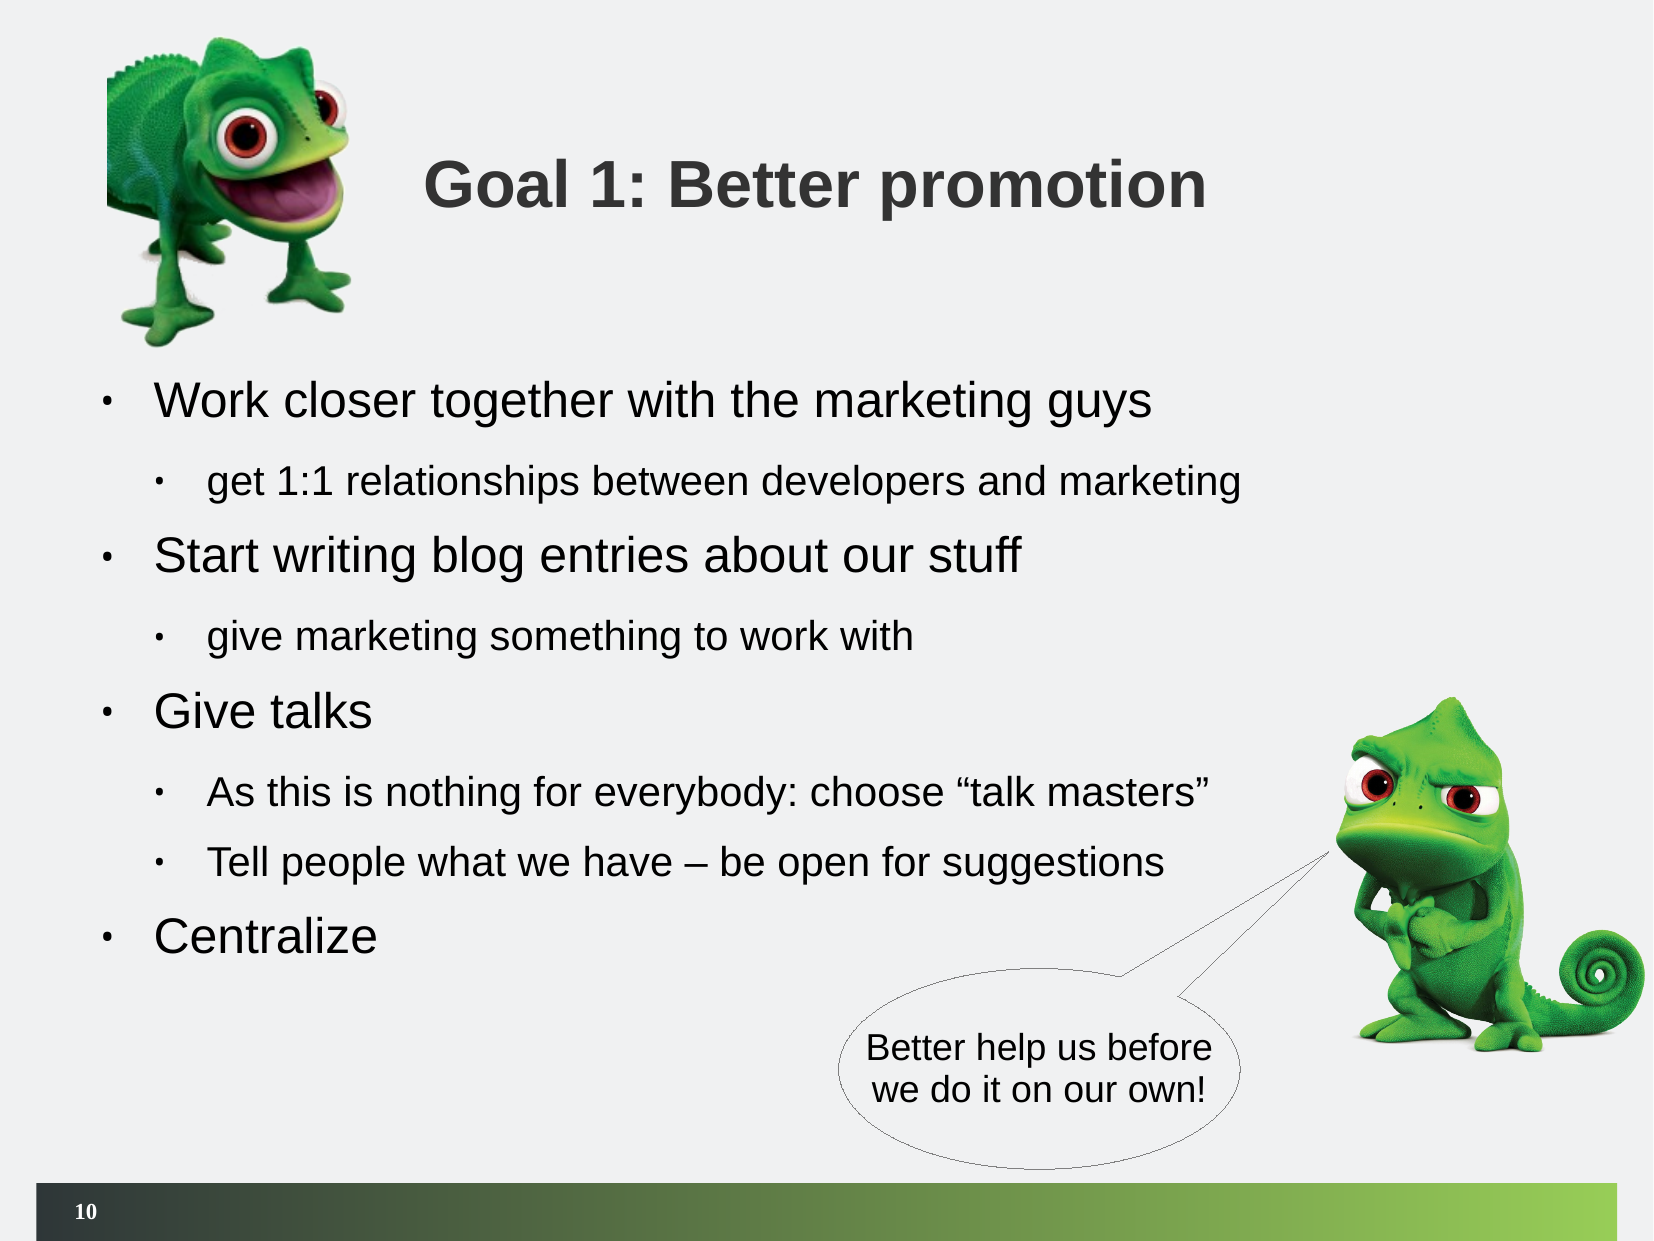

# Goal 1: Better promotion
Work closer together with the marketing guys
get 1:1 relationships between developers and marketing
Start writing blog entries about our stuff
give marketing something to work with
Give talks
As this is nothing for everybody: choose “talk masters”
Tell people what we have – be open for suggestions
Centralize
Better help us before
we do it on our own!
10